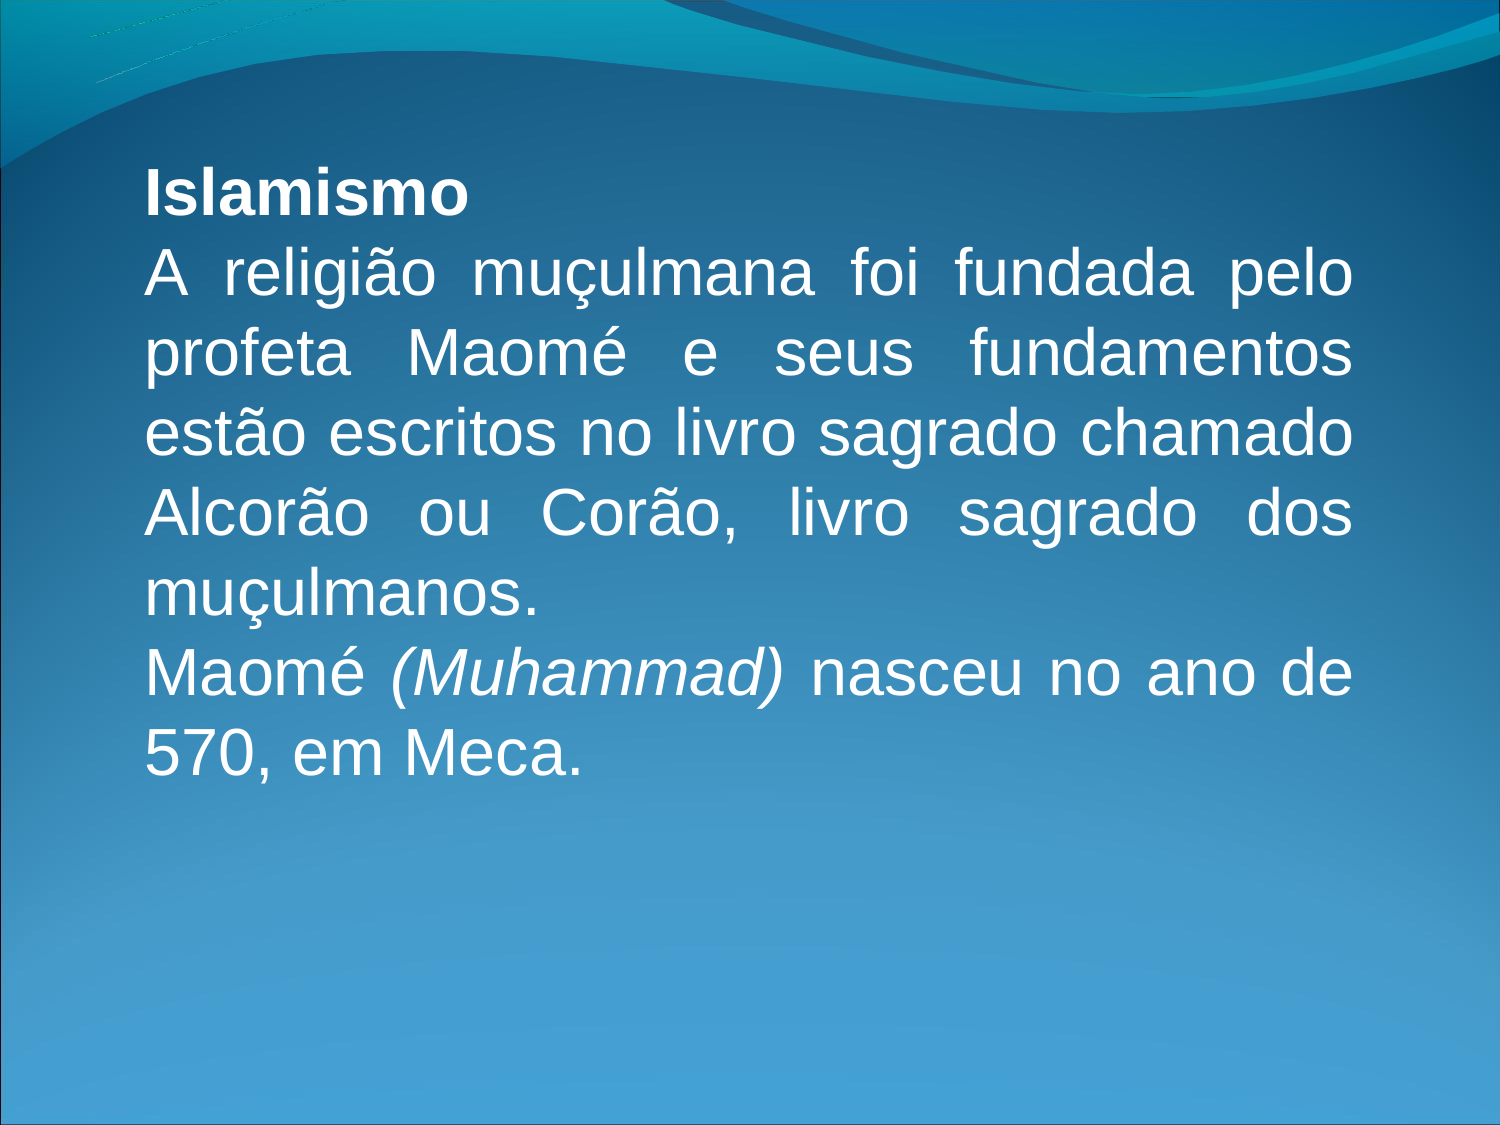

Islamismo
A religião muçulmana foi fundada pelo profeta Maomé e seus fundamentos estão escritos no livro sagrado chamado Alcorão ou Corão, livro sagrado dos muçulmanos.
Maomé (Muhammad) nasceu no ano de 570, em Meca.